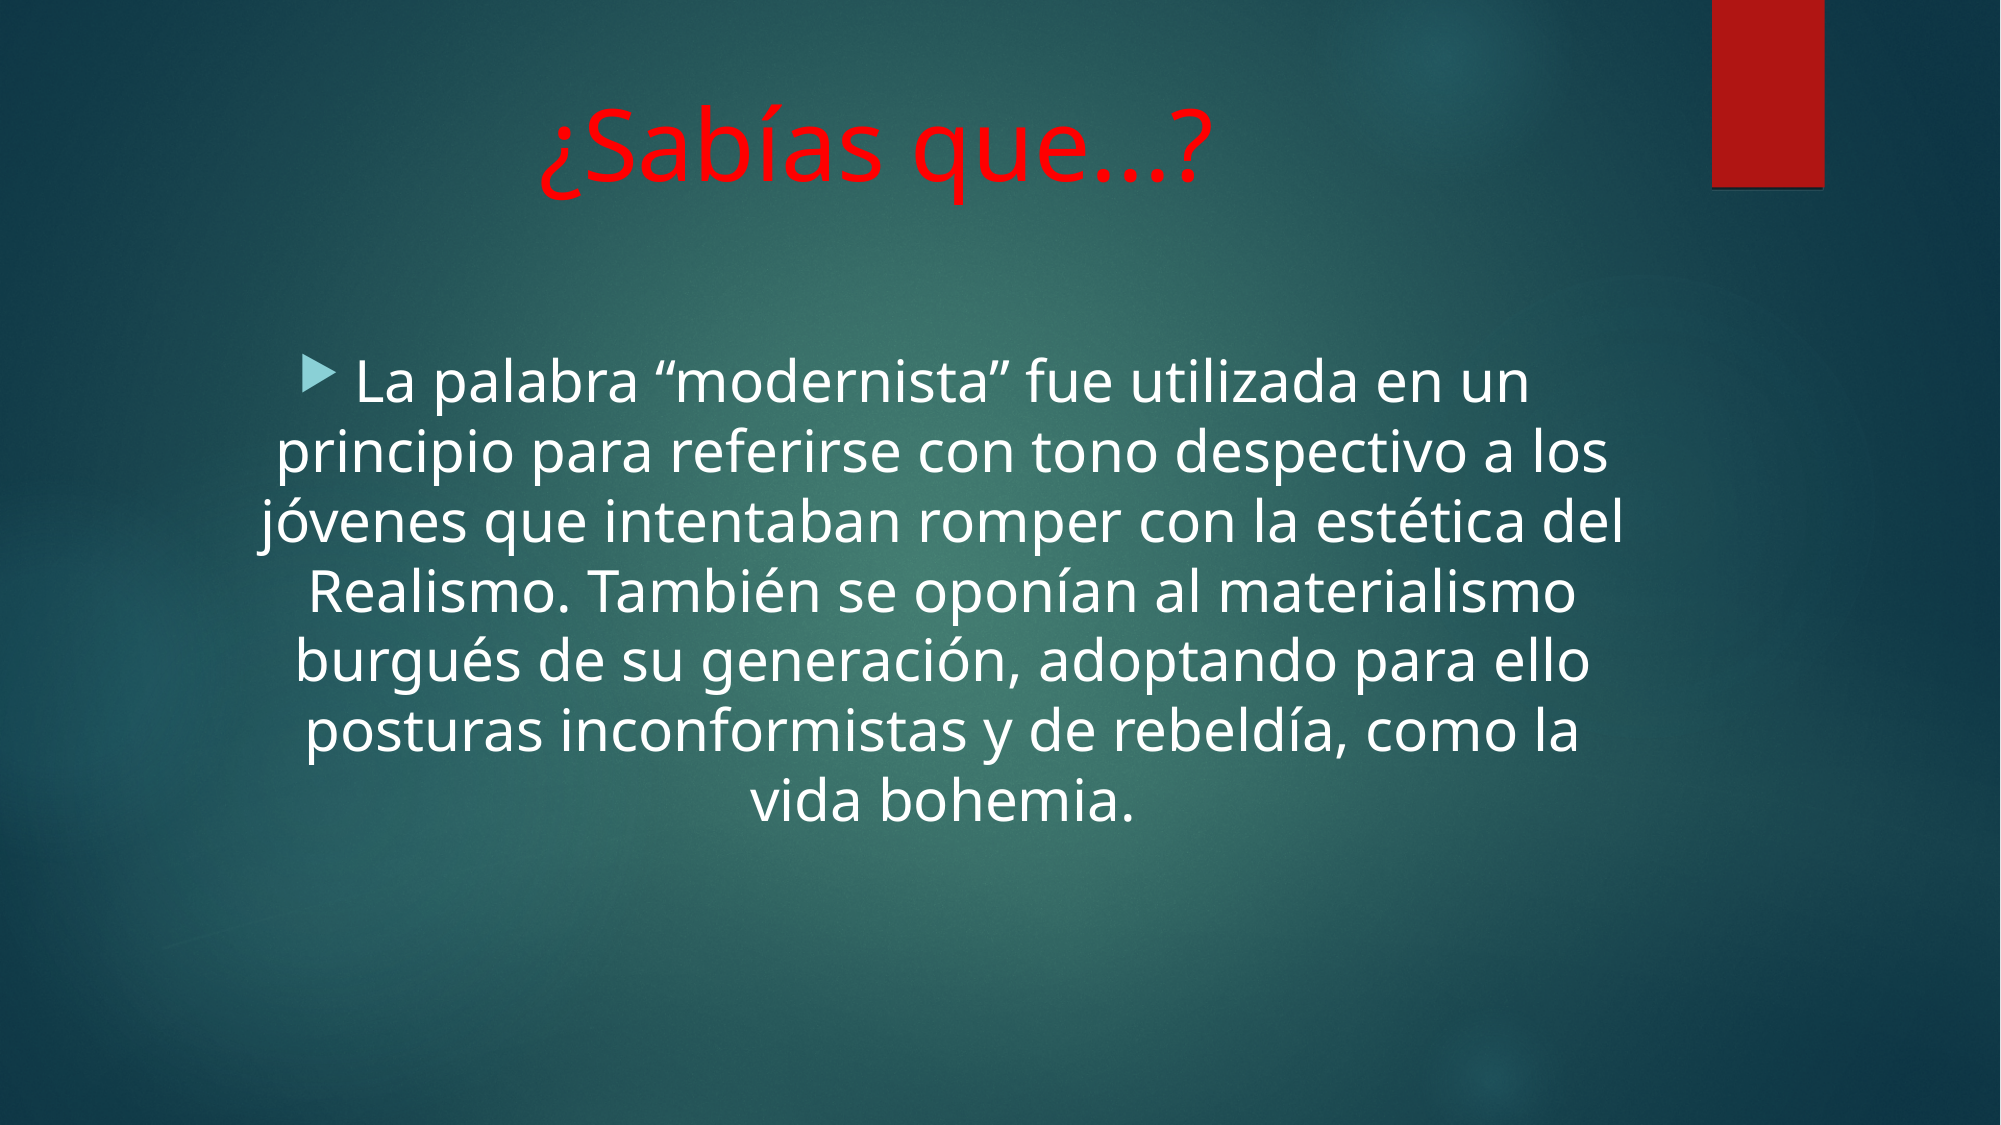

# ¿Sabías que...?
La palabra “modernista” fue utilizada en un principio para referirse con tono despectivo a los jóvenes que intentaban romper con la estética del Realismo. También se oponían al materialismo burgués de su generación, adoptando para ello posturas inconformistas y de rebeldía, como la vida bohemia.